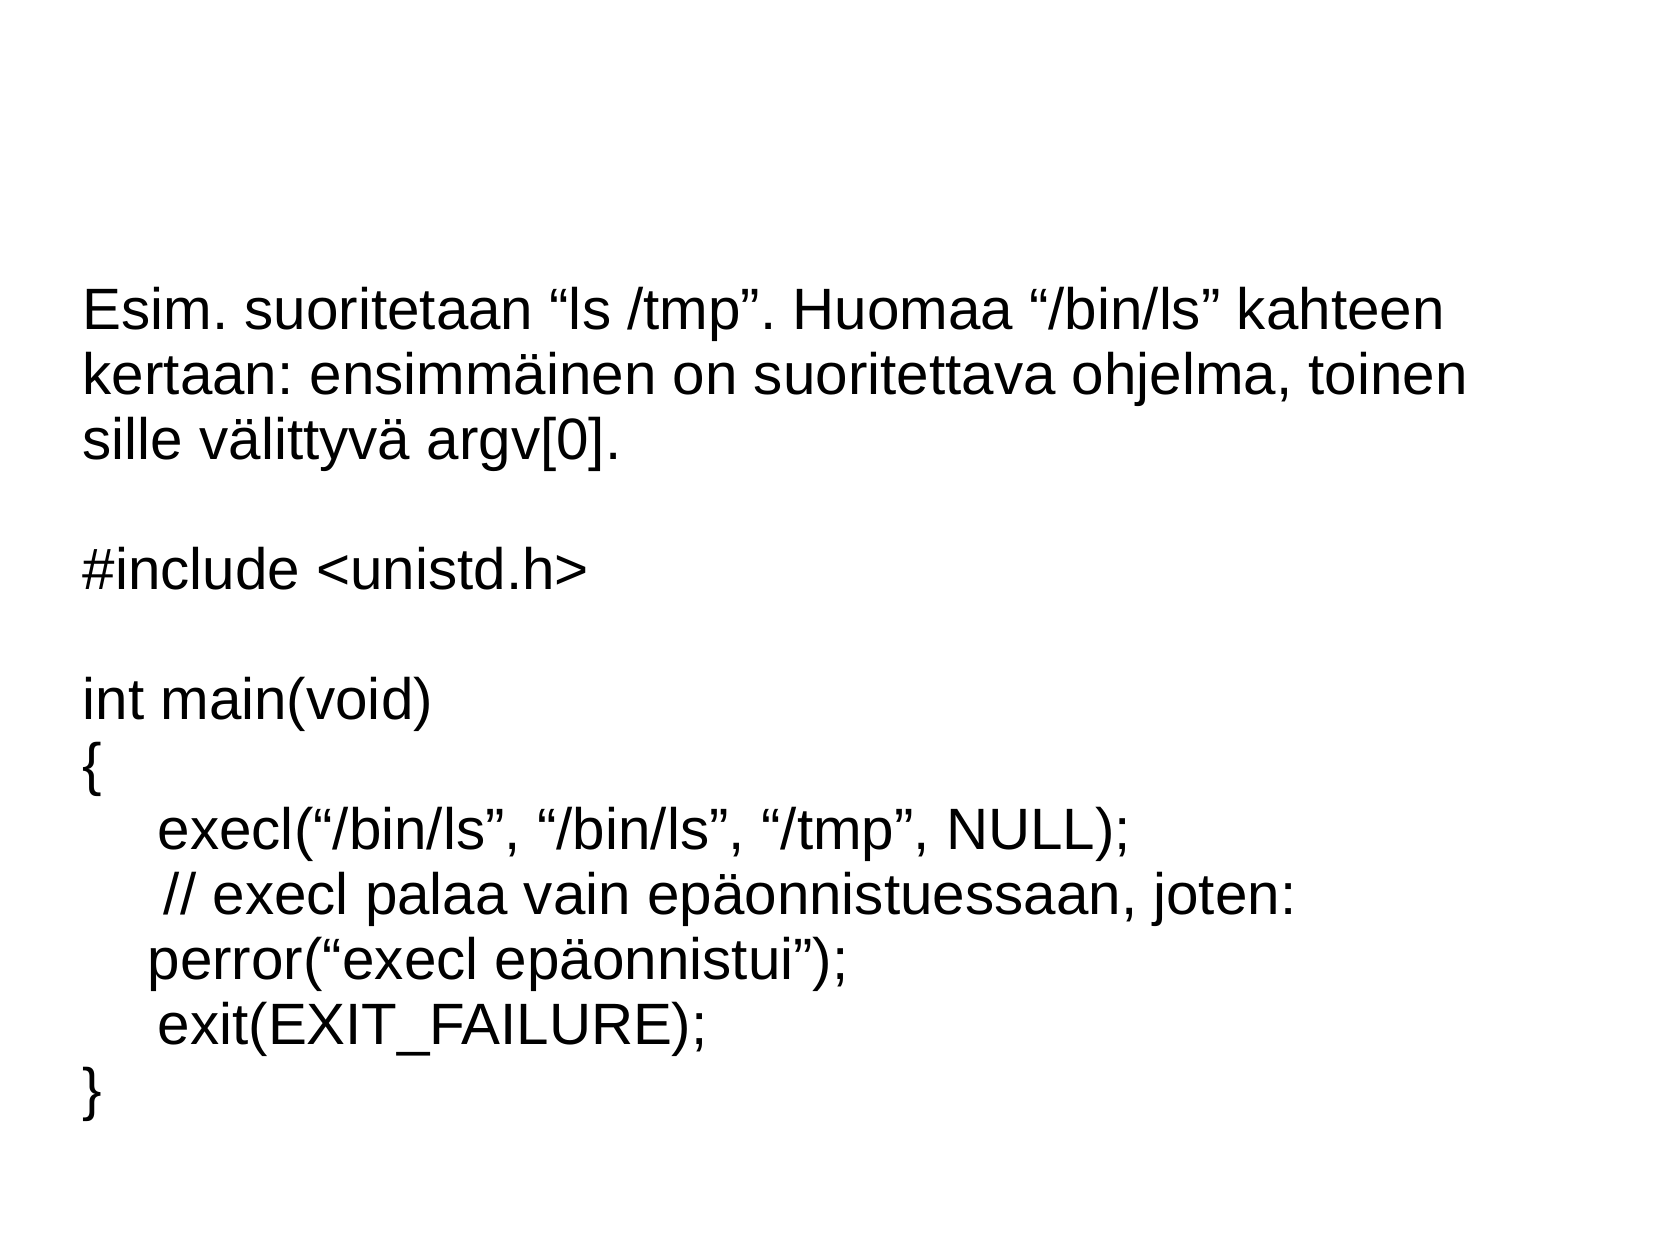

Esim. suoritetaan “ls /tmp”. Huomaa “/bin/ls” kahteen kertaan: ensimmäinen on suoritettava ohjelma, toinen sille välittyvä argv[0].
#include <unistd.h>
int main(void)
{
	execl(“/bin/ls”, “/bin/ls”, “/tmp”, NULL);
 // execl palaa vain epäonnistuessaan, joten:
 perror(“execl epäonnistui”);
	exit(EXIT_FAILURE);
}